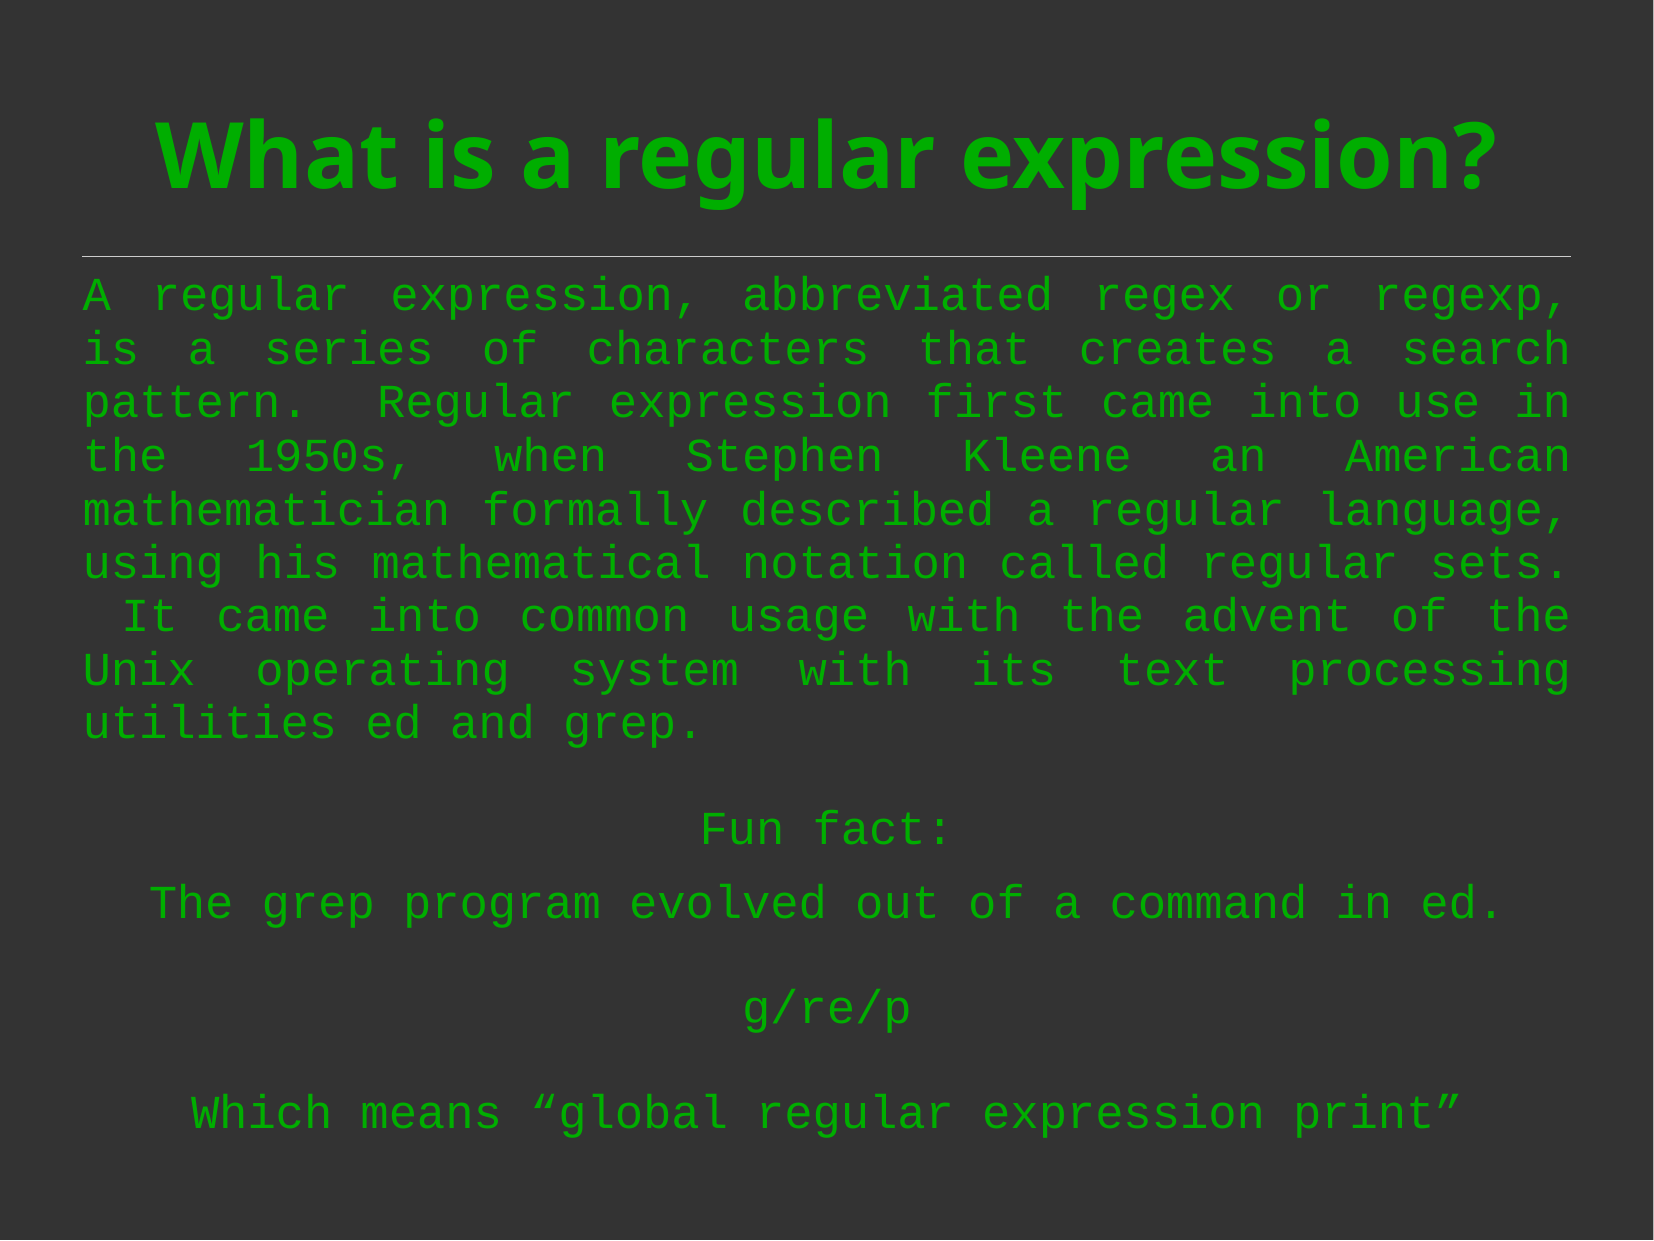

# What is a regular expression?
A regular expression, abbreviated regex or regexp, is a series of characters that creates a search pattern. Regular expression first came into use in the 1950s, when Stephen Kleene an American mathematician formally described a regular language, using his mathematical notation called regular sets. It came into common usage with the advent of the Unix operating system with its text processing utilities ed and grep.
Fun fact:
The grep program evolved out of a command in ed.
g/re/p
Which means “global regular expression print”